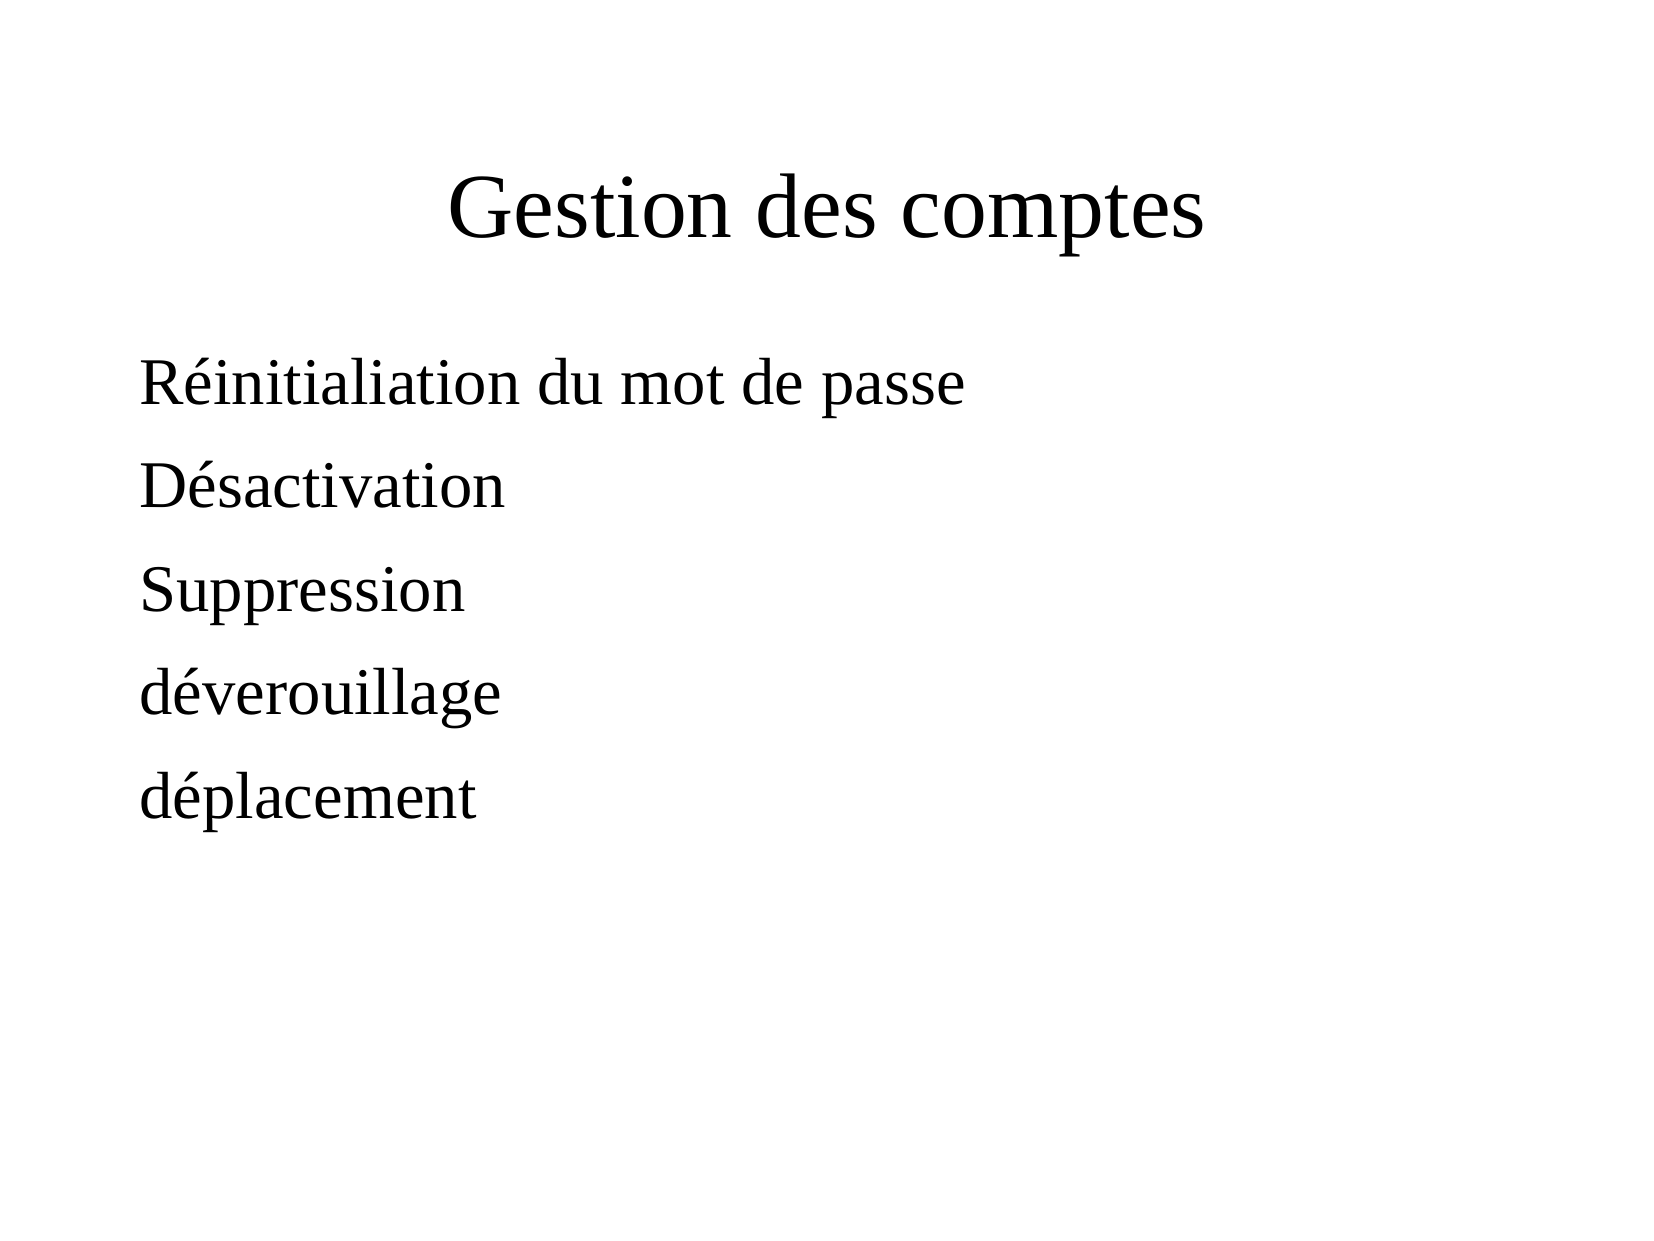

# Gestion des comptes
Réinitialiation du mot de passe
Désactivation
Suppression
déverouillage
déplacement